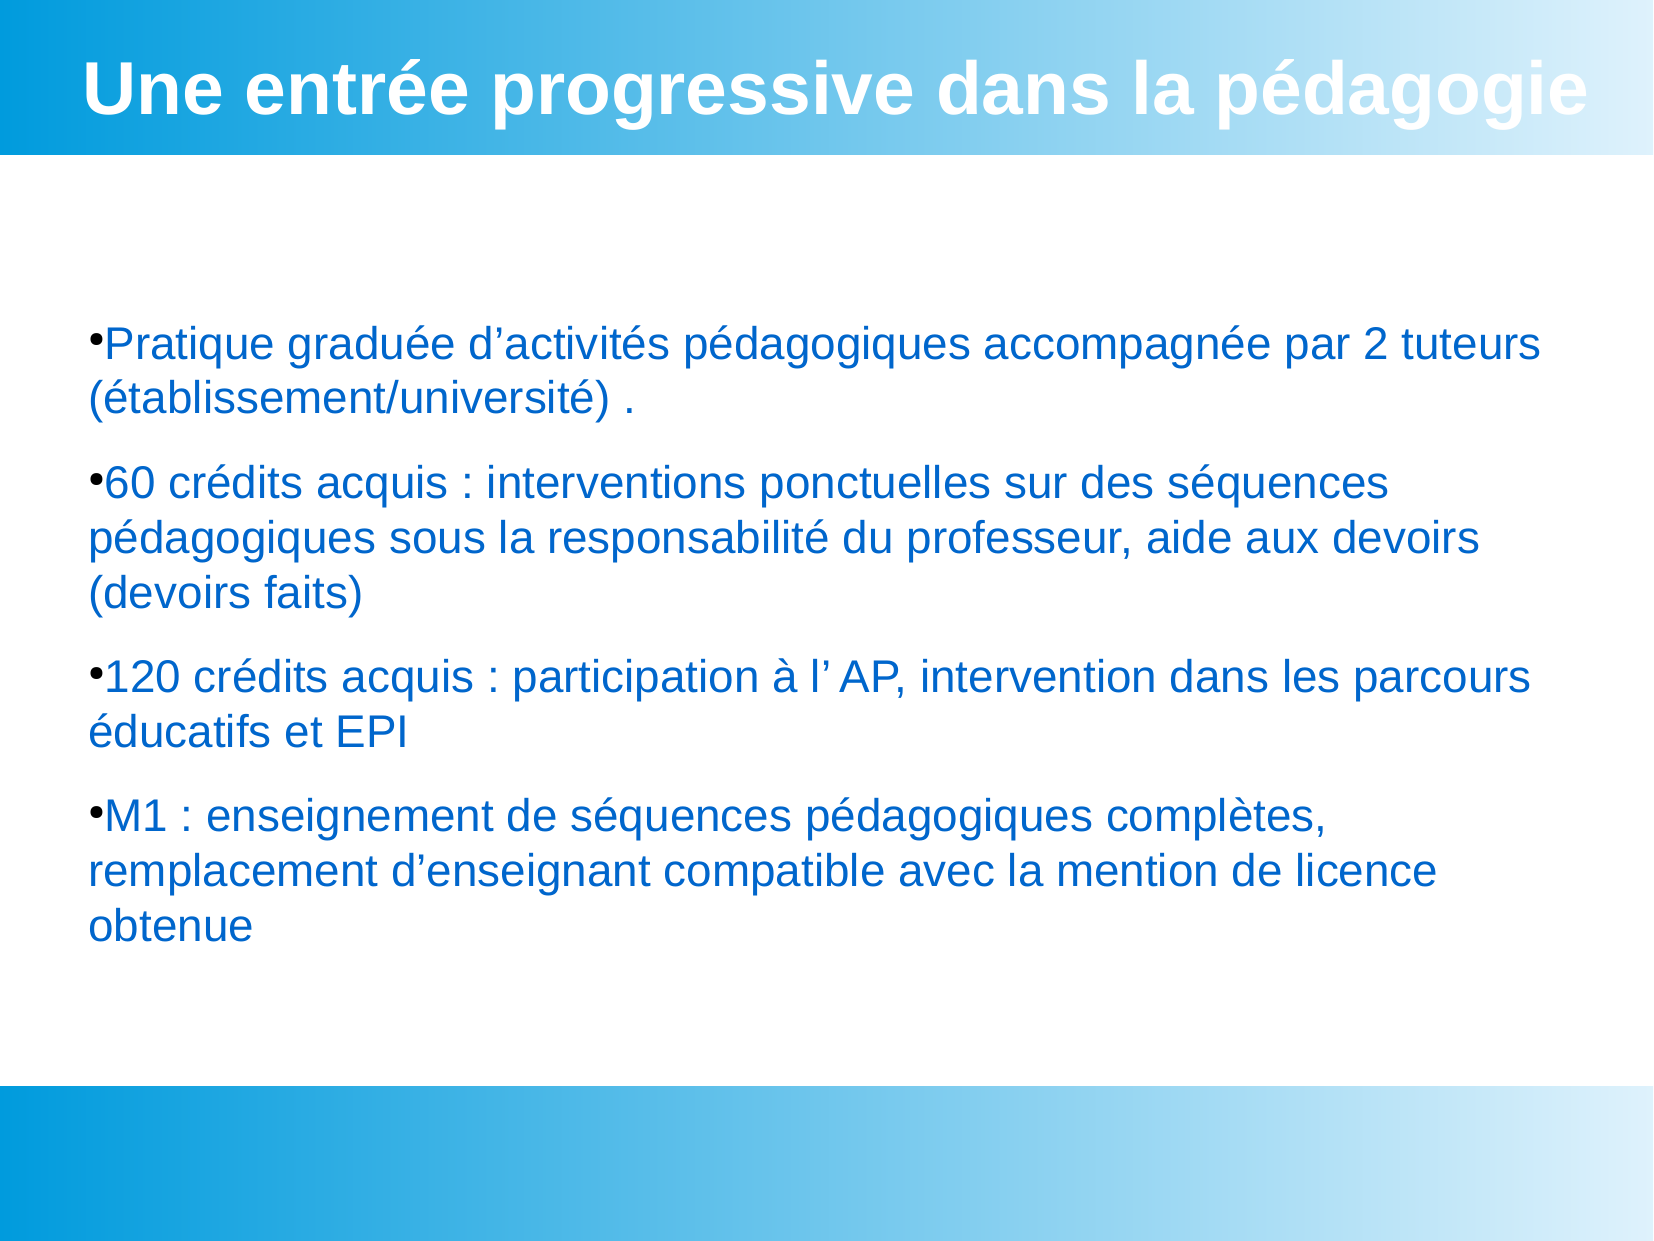

# Une entrée progressive dans la pédagogie
Pratique graduée d’activités pédagogiques accompagnée par 2 tuteurs (établissement/université) .
60 crédits acquis : interventions ponctuelles sur des séquences pédagogiques sous la responsabilité du professeur, aide aux devoirs (devoirs faits)
120 crédits acquis : participation à l’ AP, intervention dans les parcours éducatifs et EPI
M1 : enseignement de séquences pédagogiques complètes, remplacement d’enseignant compatible avec la mention de licence obtenue